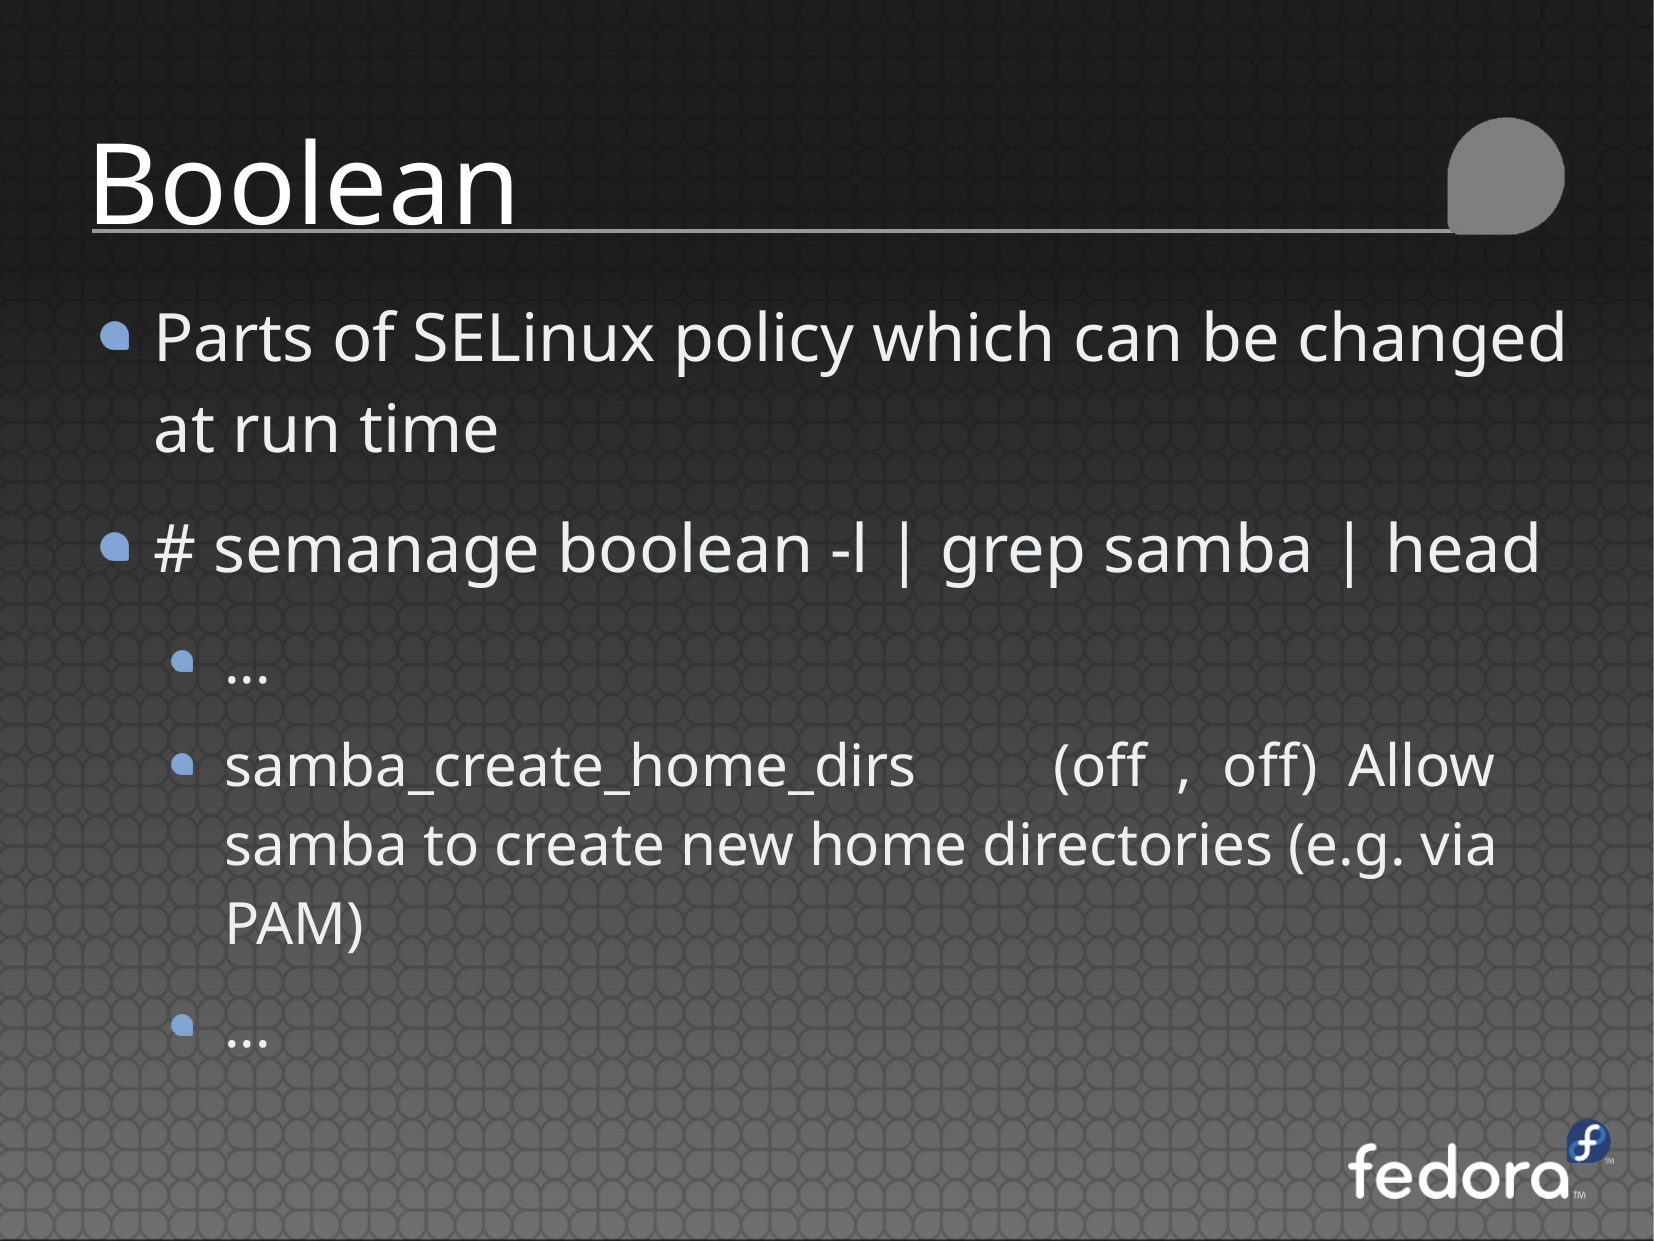

# Boolean
Parts of SELinux policy which can be changed at run time
# semanage boolean -l | grep samba | head
...
samba_create_home_dirs (off , off) Allow samba to create new home directories (e.g. via PAM)
...